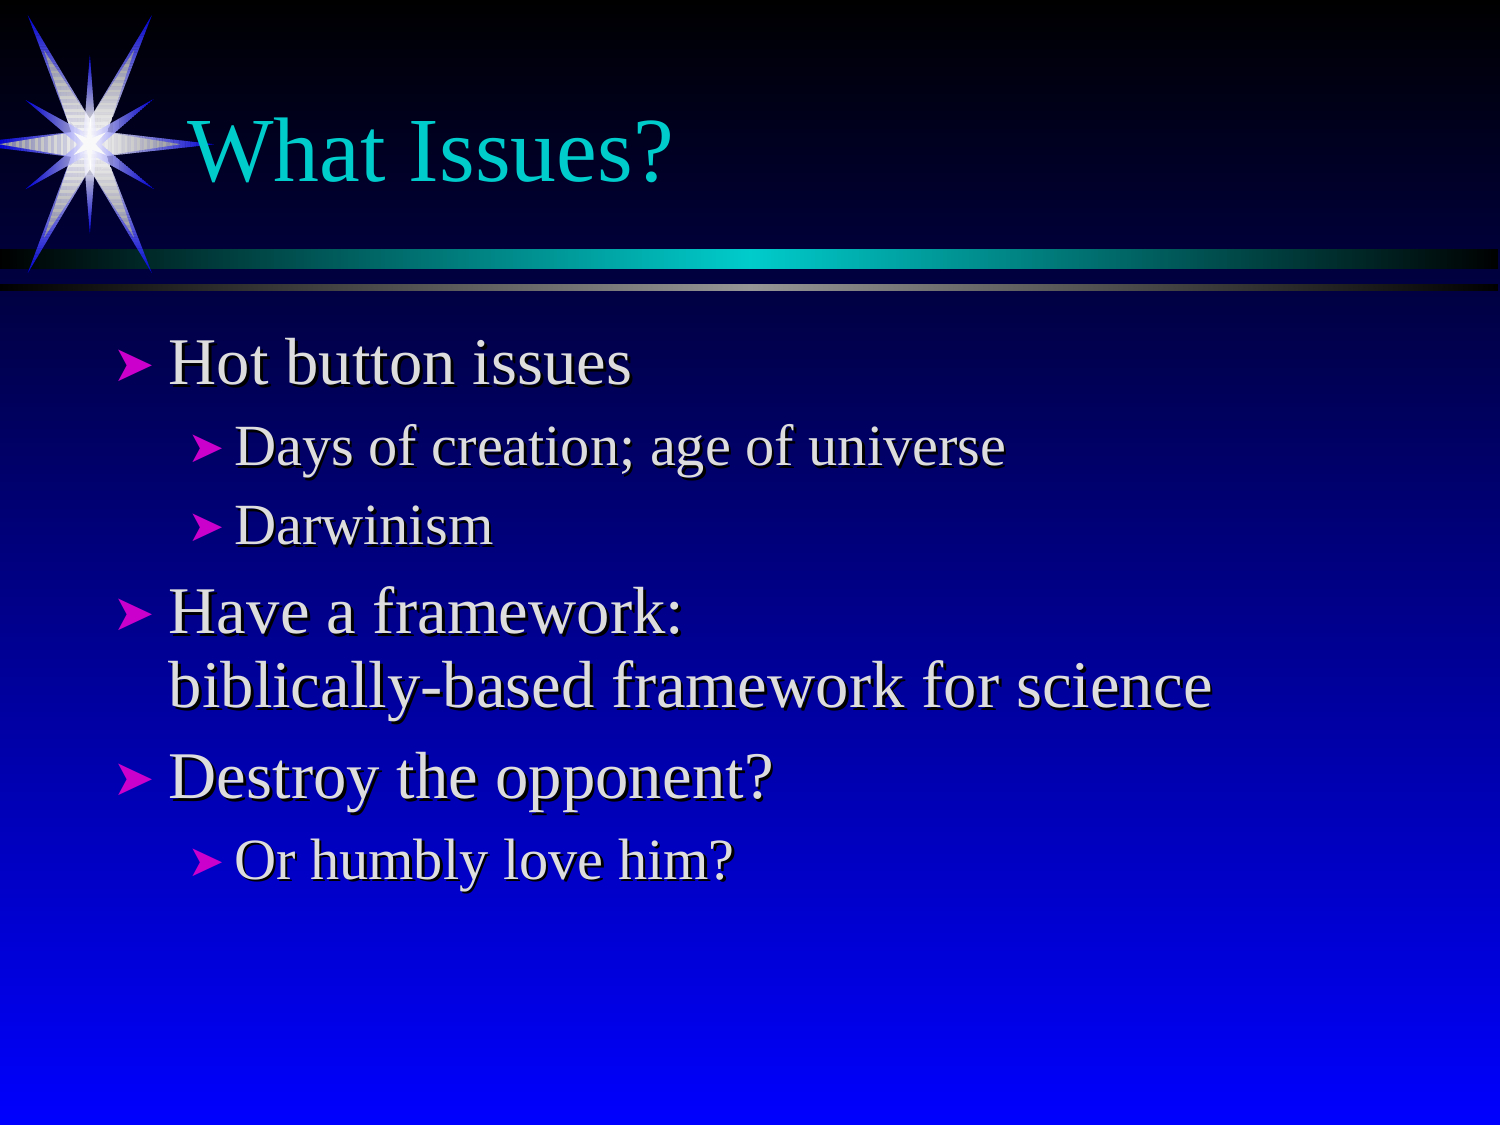

# What Issues?
Hot button issues
Days of creation; age of universe
Darwinism
Have a framework:
biblically-based framework for science
Destroy the opponent?
Or humbly love him?